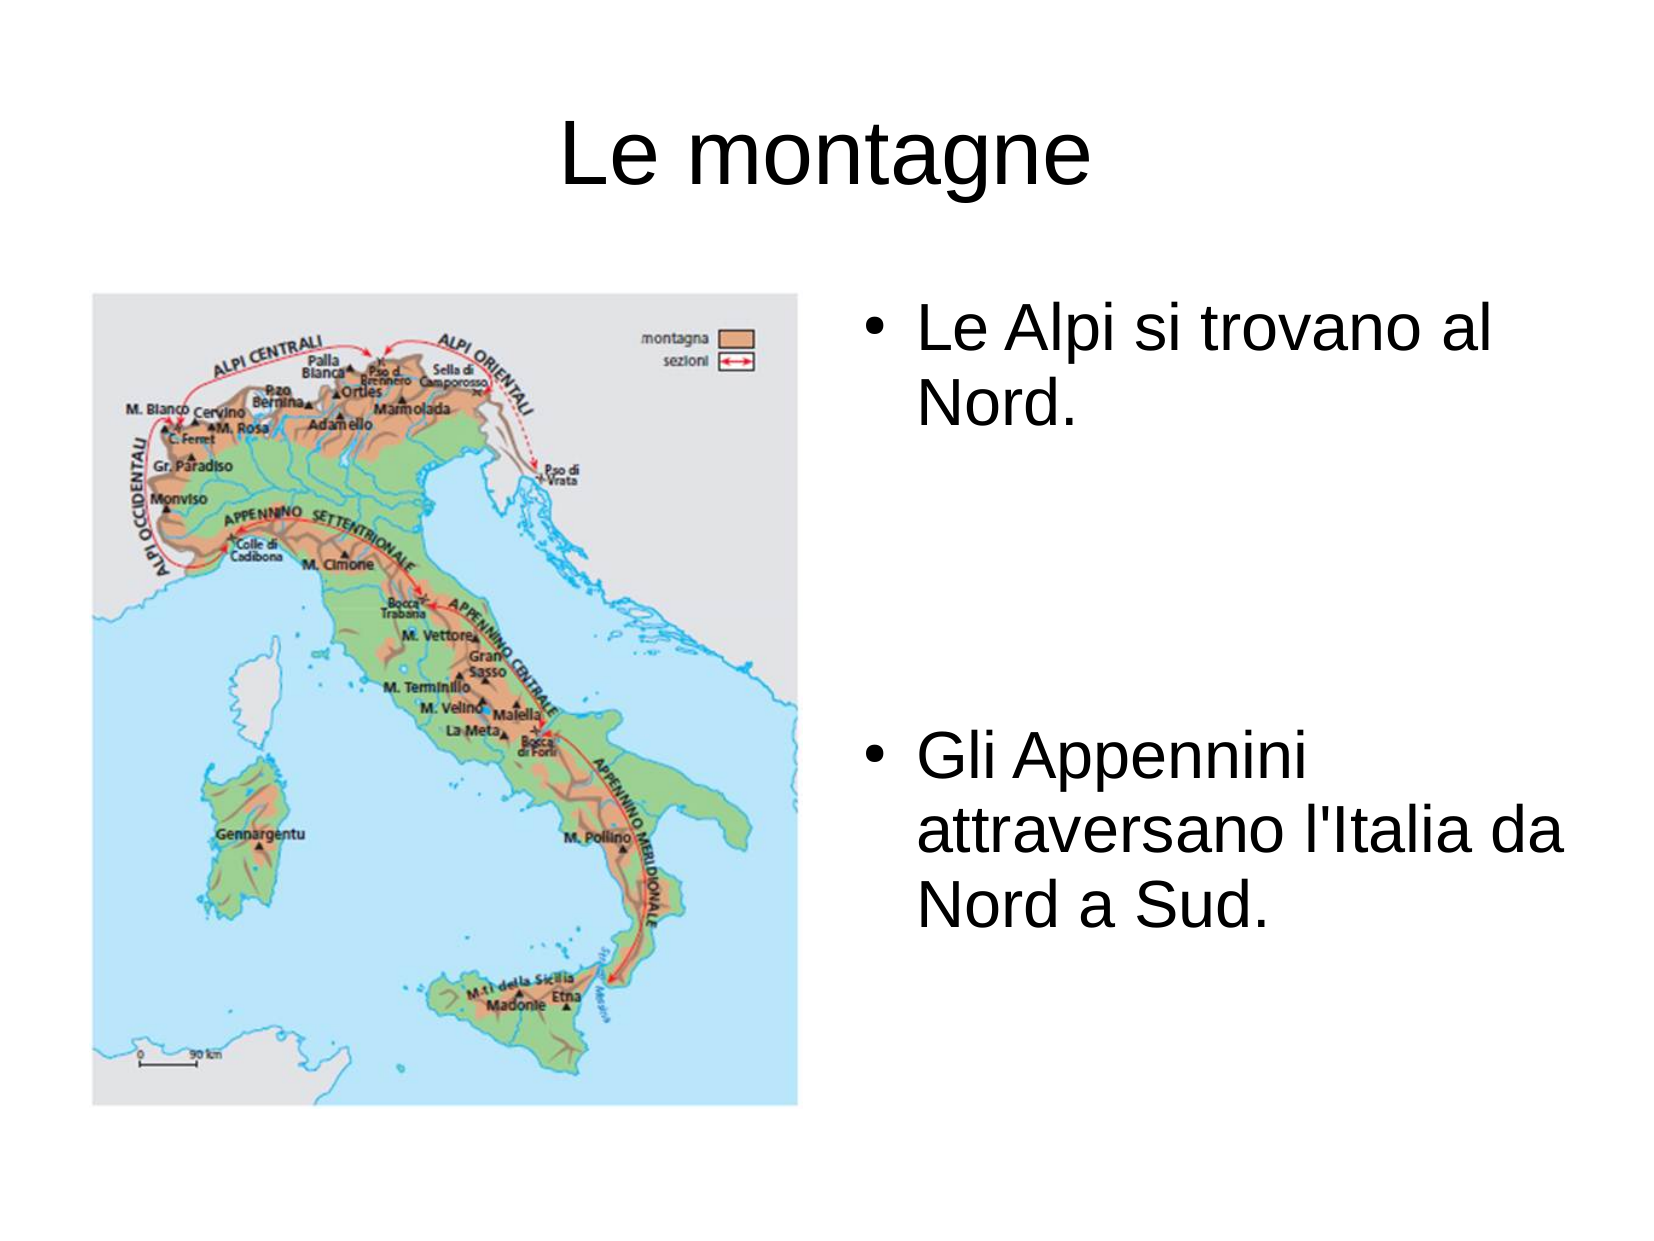

# Le montagne
Le Alpi si trovano al Nord.
Gli Appennini attraversano l'Italia da Nord a Sud.